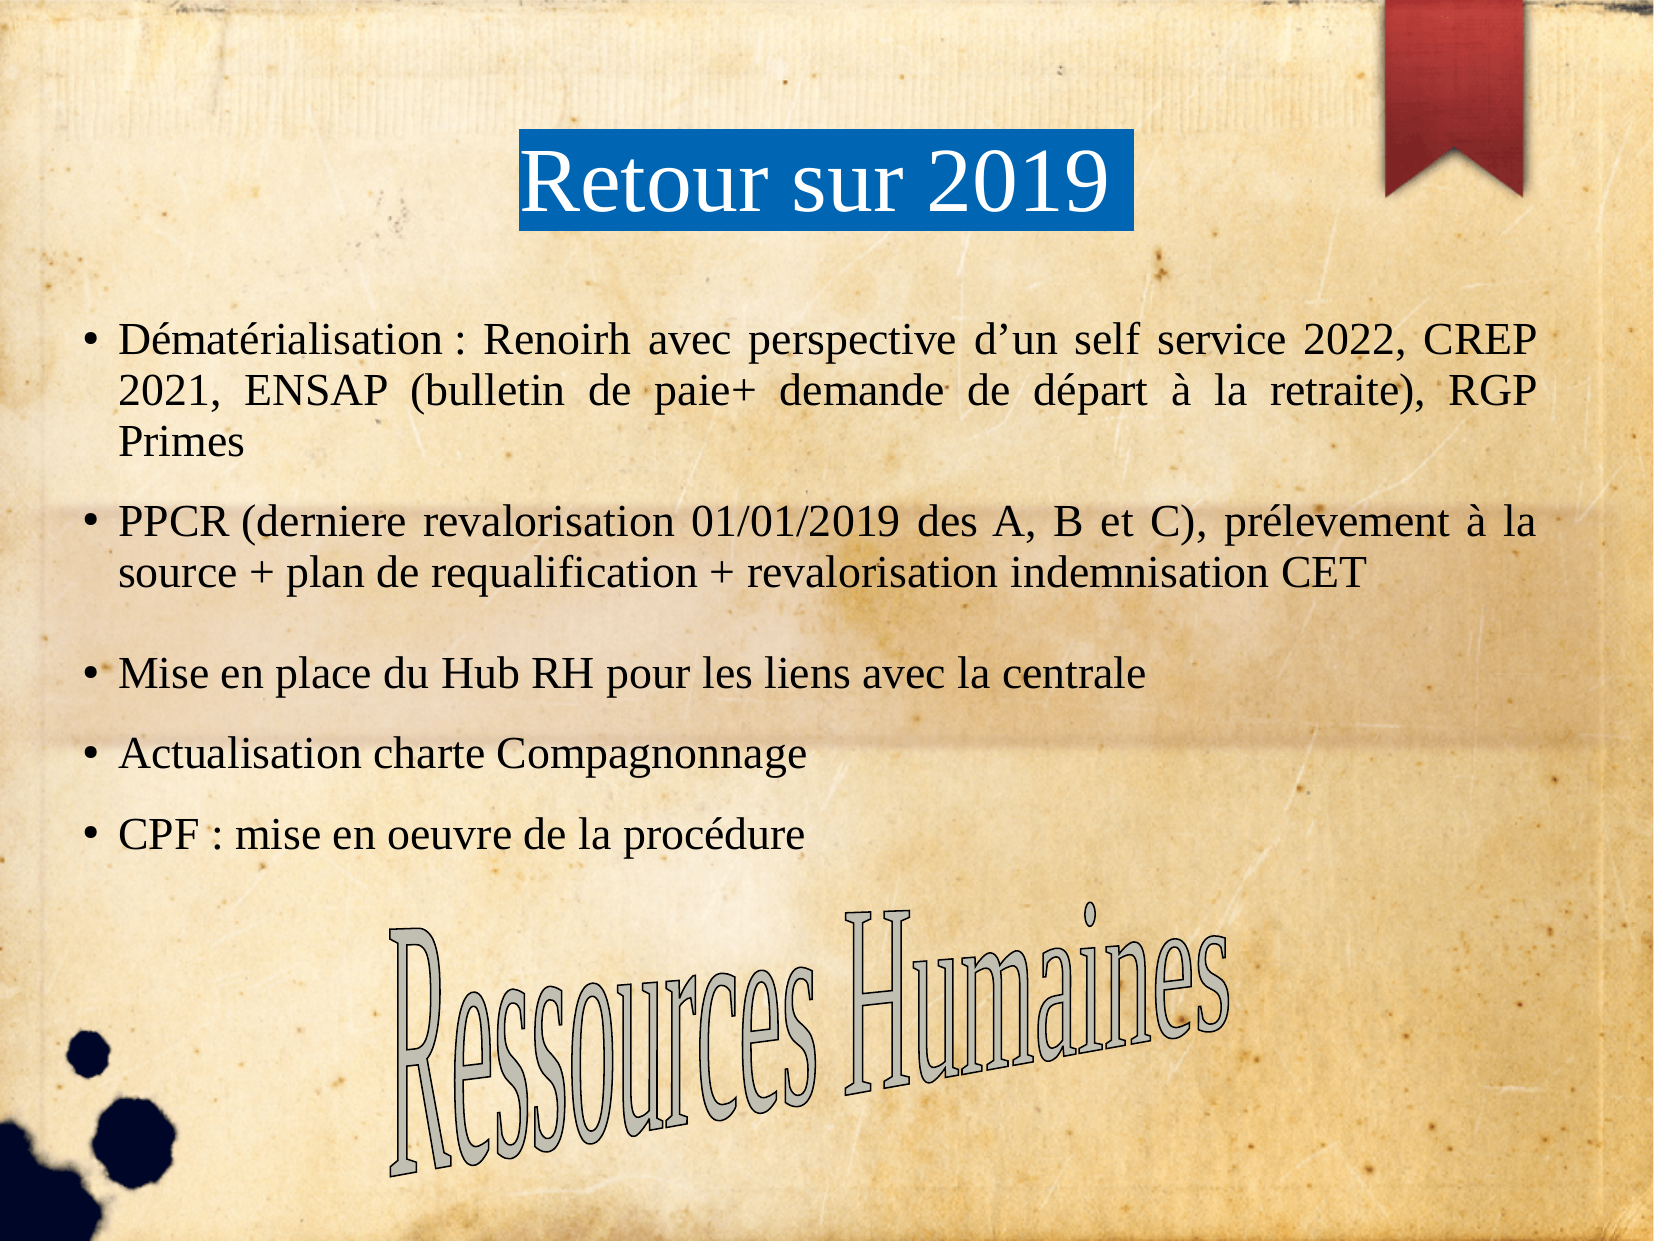

# Retour sur 2019
Dématérialisation : Renoirh avec perspective d’un self service 2022, CREP 2021, ENSAP (bulletin de paie+ demande de départ à la retraite), RGP Primes
PPCR (derniere revalorisation 01/01/2019 des A, B et C), prélevement à la source + plan de requalification + revalorisation indemnisation CET
Mise en place du Hub RH pour les liens avec la centrale
Actualisation charte Compagnonnage
CPF : mise en oeuvre de la procédure
Ressources Humaines